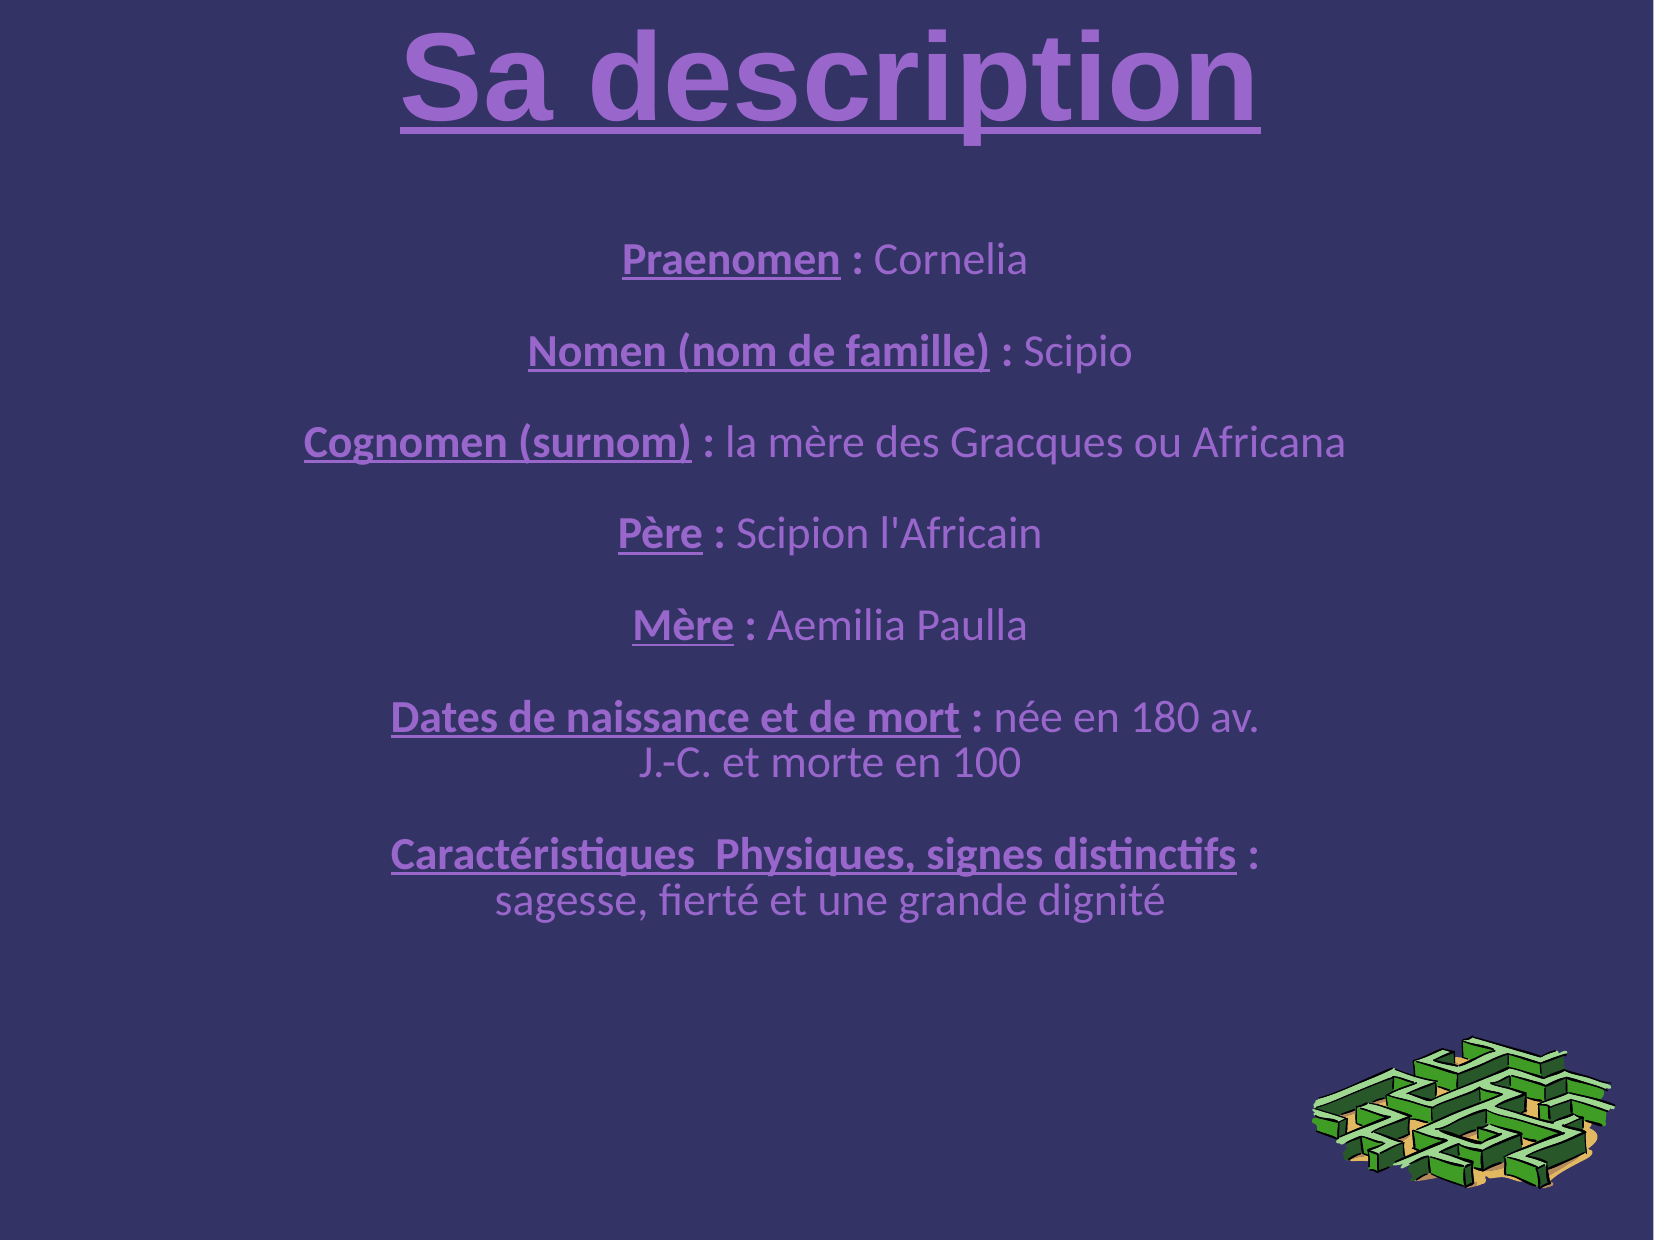

Sa description
Praenomen : Cornelia
Nomen (nom de famille) : Scipio
Cognomen (surnom) : la mère des Gracques ou Africana
Père : Scipion l'Africain
Mère : Aemilia Paulla
Dates de naissance et de mort : née en 180 av.
J.-C. et morte en 100
Caractéristiques Physiques, signes distinctifs :
sagesse, fierté et une grande dignité